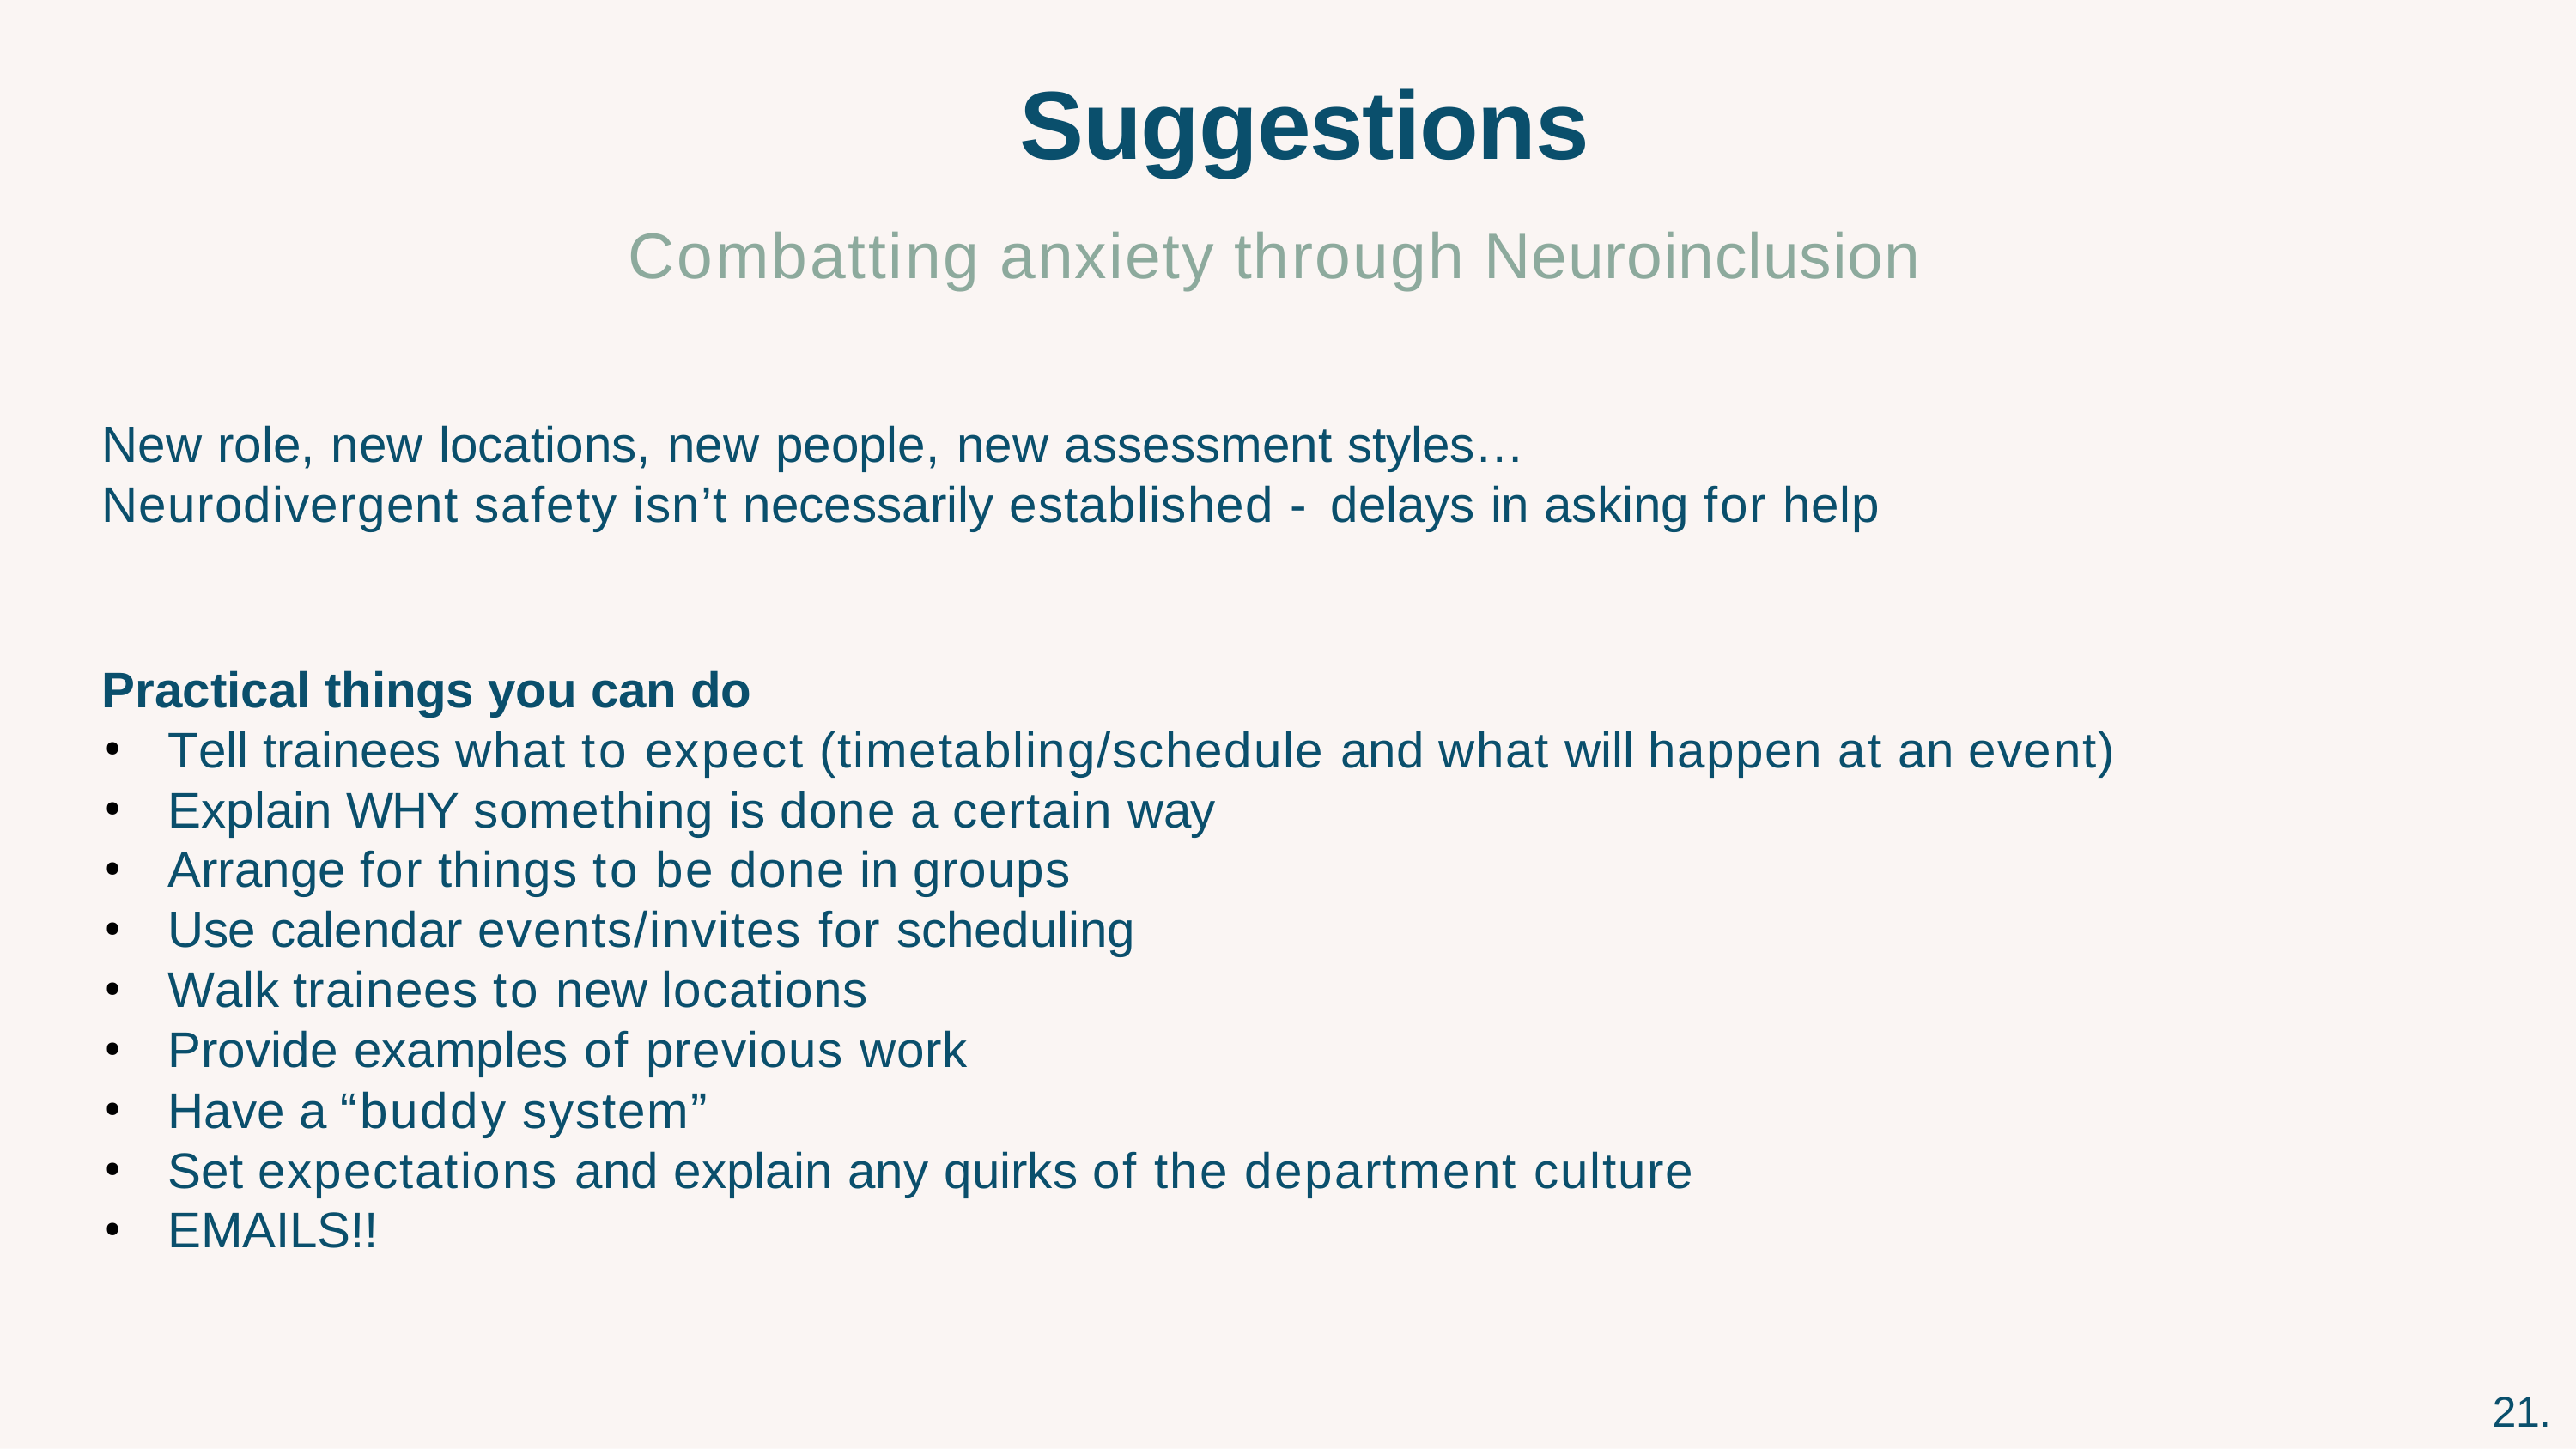

# Suggestions
Combatting anxiety through Neuroinclusion
New role, new locations, new people, new assessment styles… Neurodivergent safety isn’t necessarily established - delays in asking for help
Practical things you can do
Tell trainees what to expect (timetabling/schedule and what will happen at an event)
Explain WHY something is done a certain way
Arrange for things to be done in groups
Use calendar events/invites for scheduling
Walk trainees to new locations
Provide examples of previous work
Have a “buddy system”
Set expectations and explain any quirks of the department culture
EMAILS!!
21.